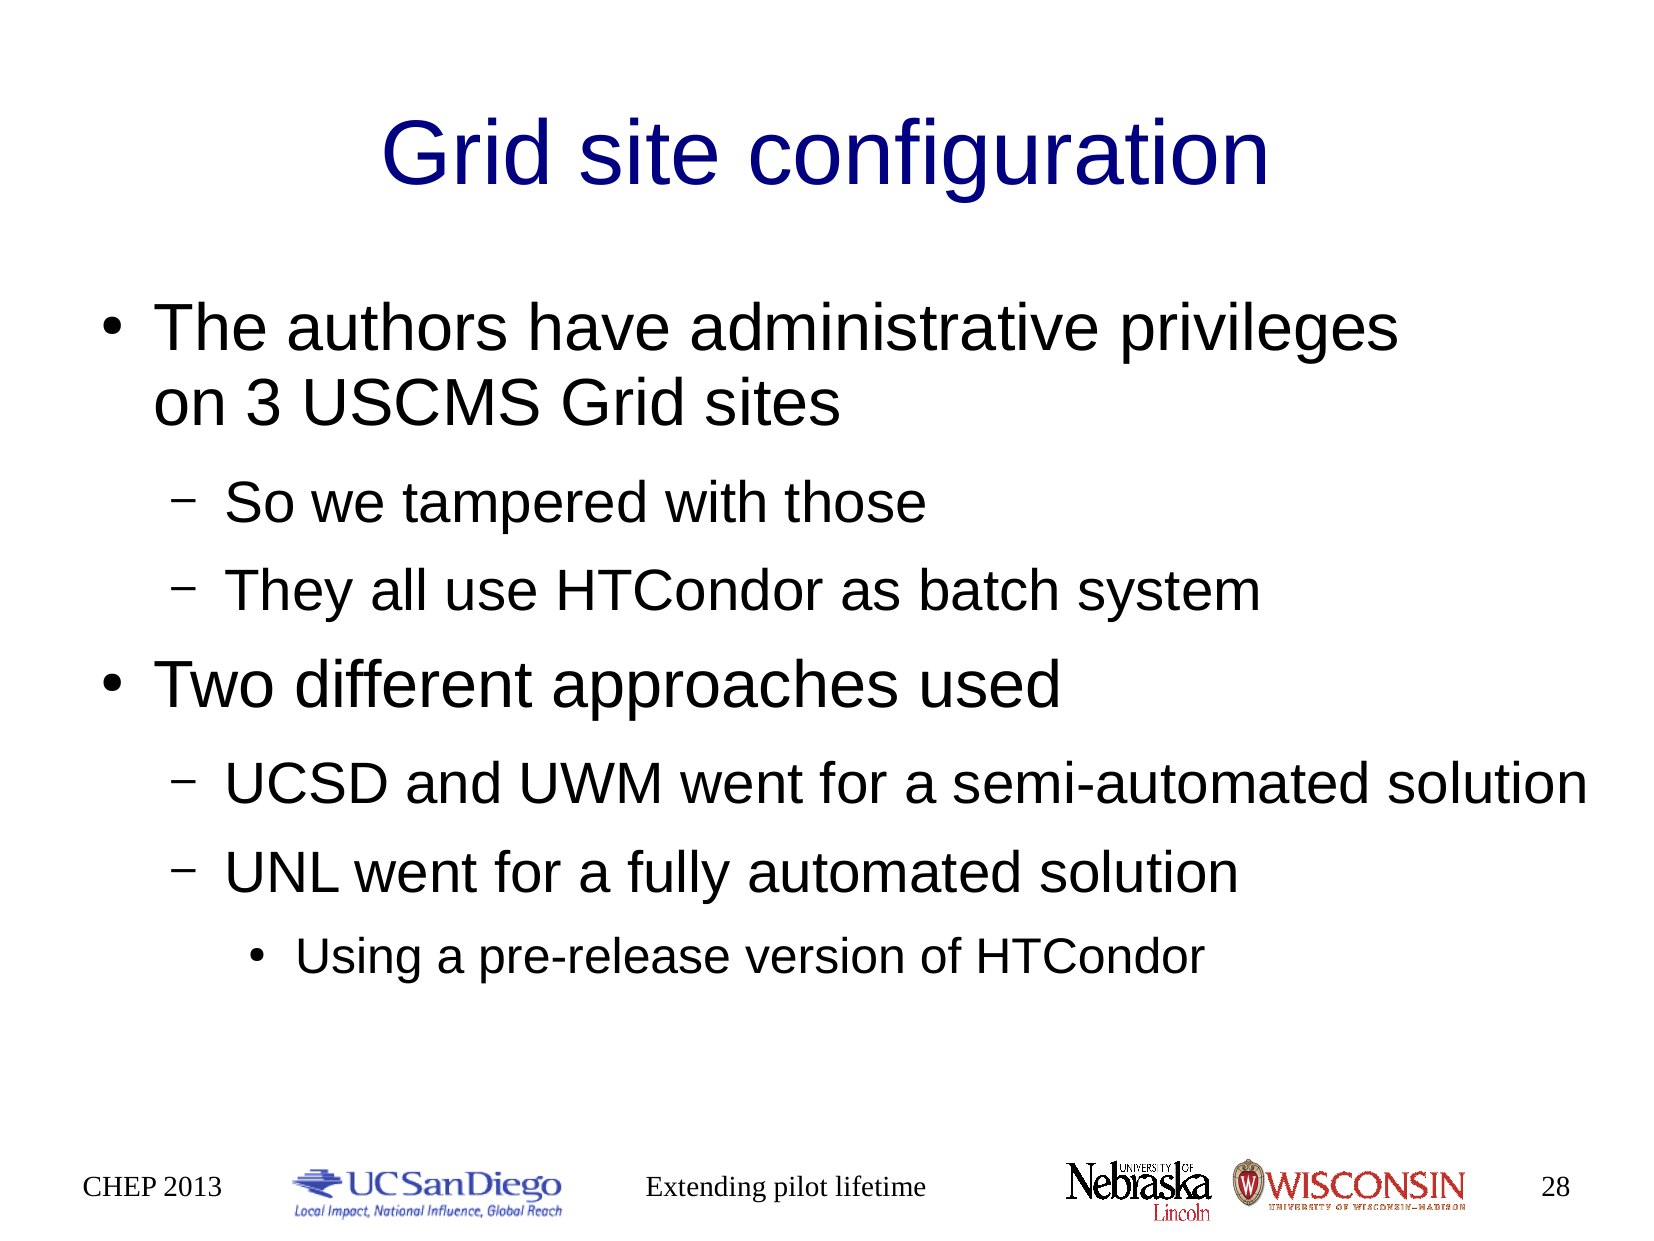

# Grid site configuration
The authors have administrative privileges on 3 USCMS Grid sites
So we tampered with those
They all use HTCondor as batch system
Two different approaches used
UCSD and UWM went for a semi-automated solution
UNL went for a fully automated solution
Using a pre-release version of HTCondor
CHEP 2013
Extending pilot lifetime
28